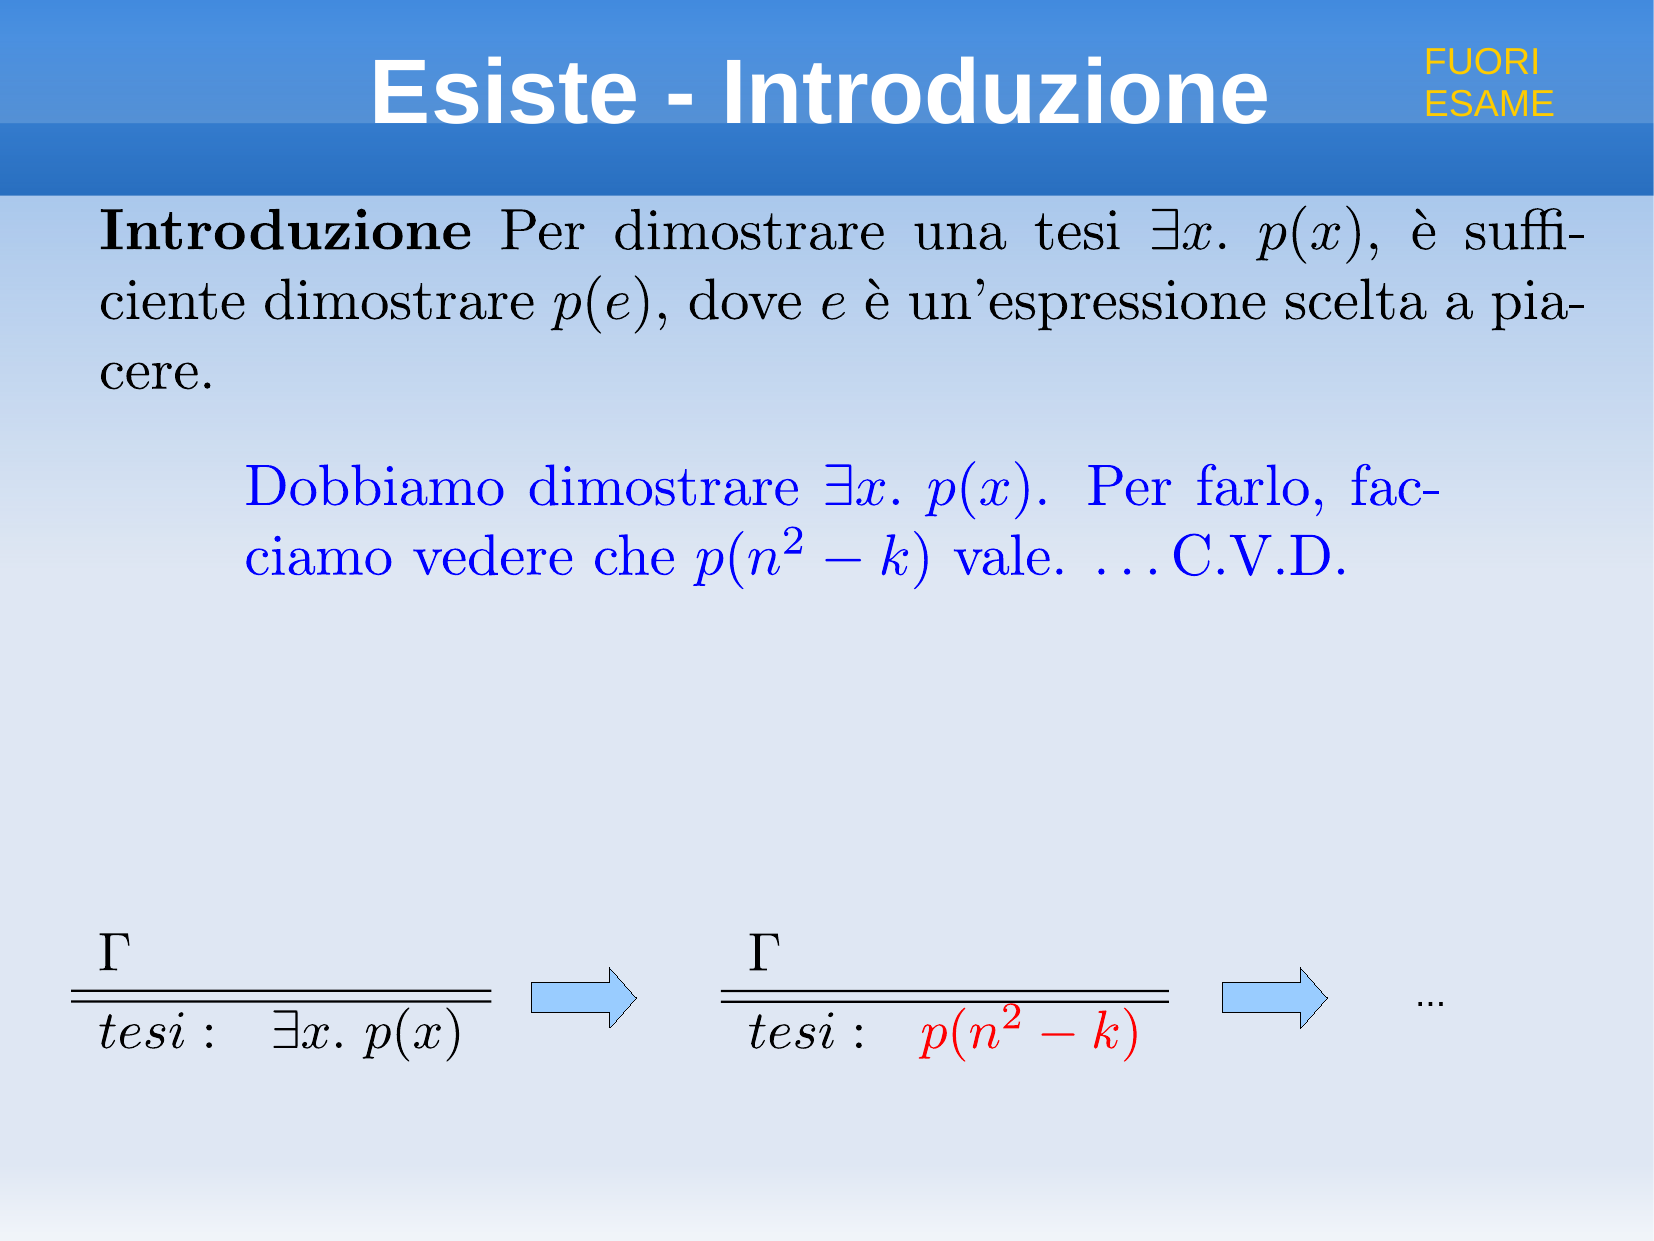

# Esiste - Introduzione
FUORI
ESAME
...